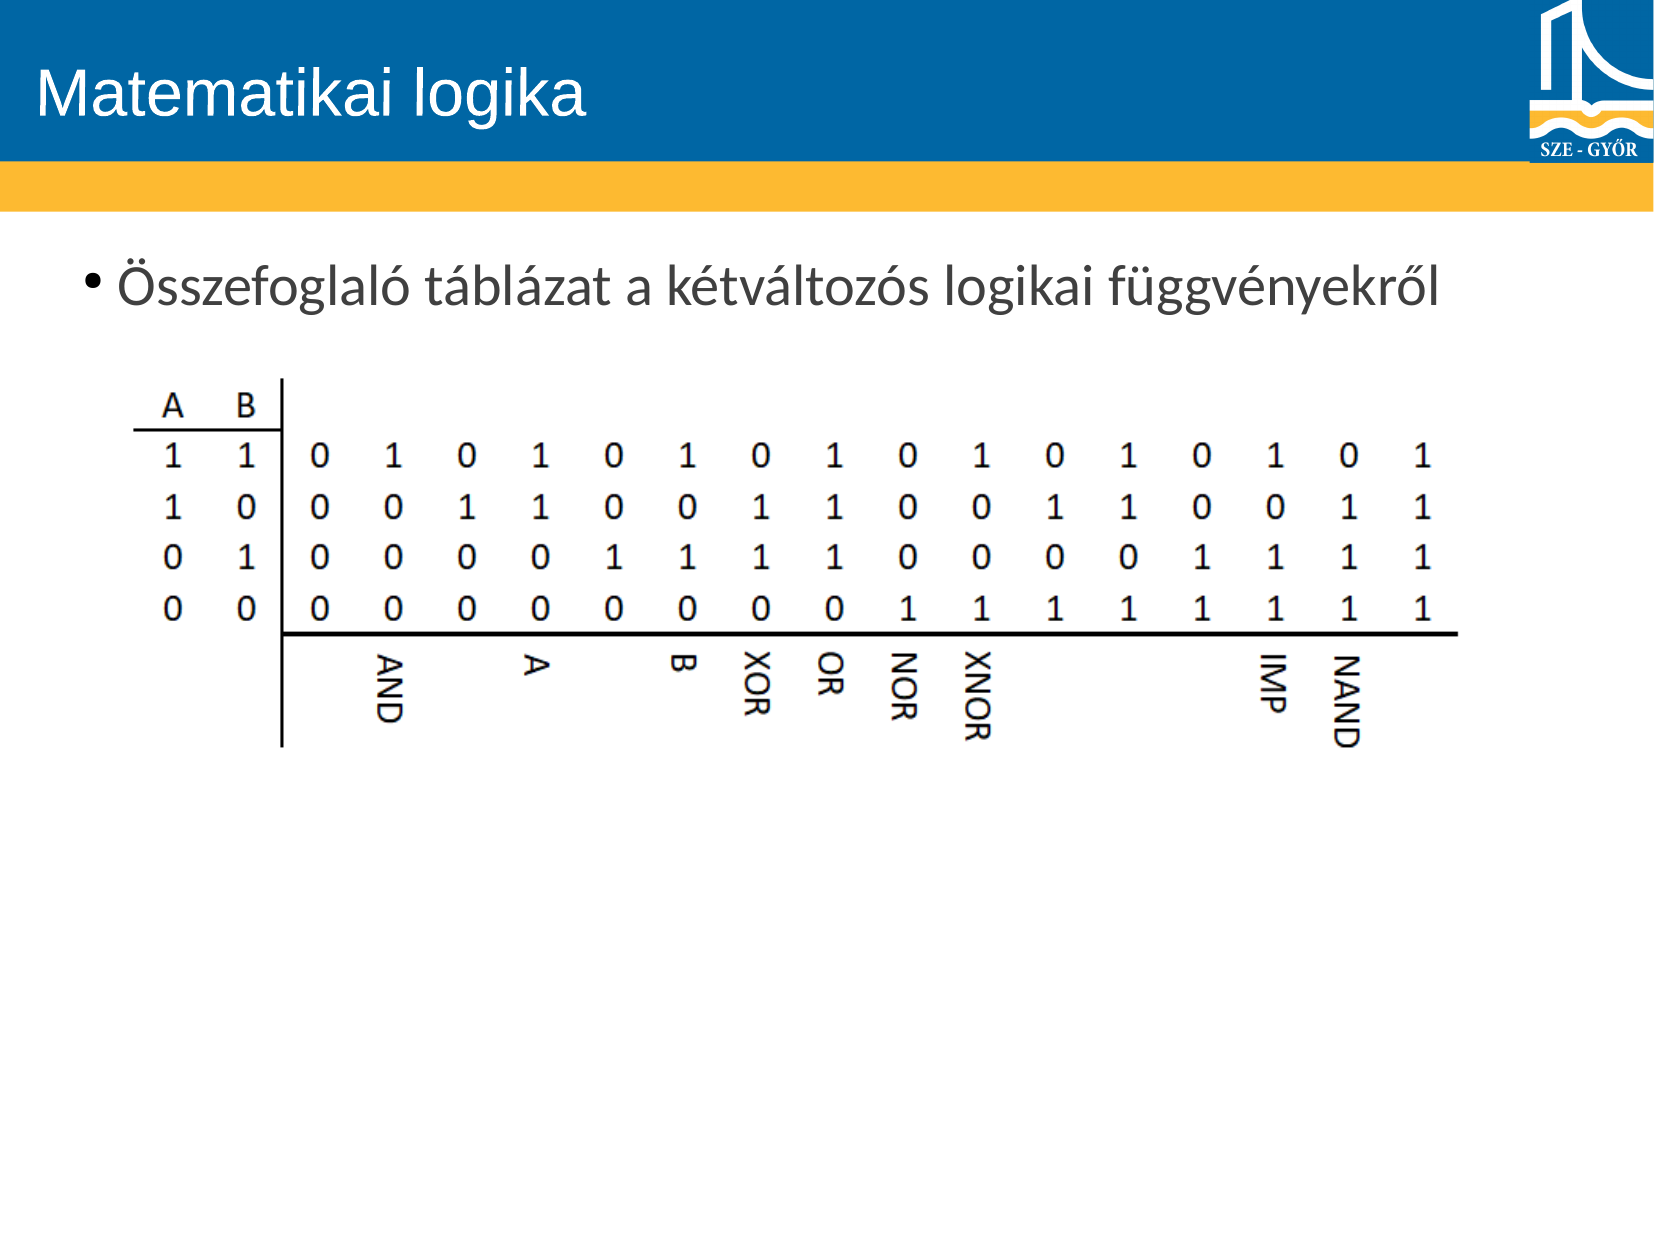

Matematikai logika
Összefoglaló táblázat a kétváltozós logikai függvényekről